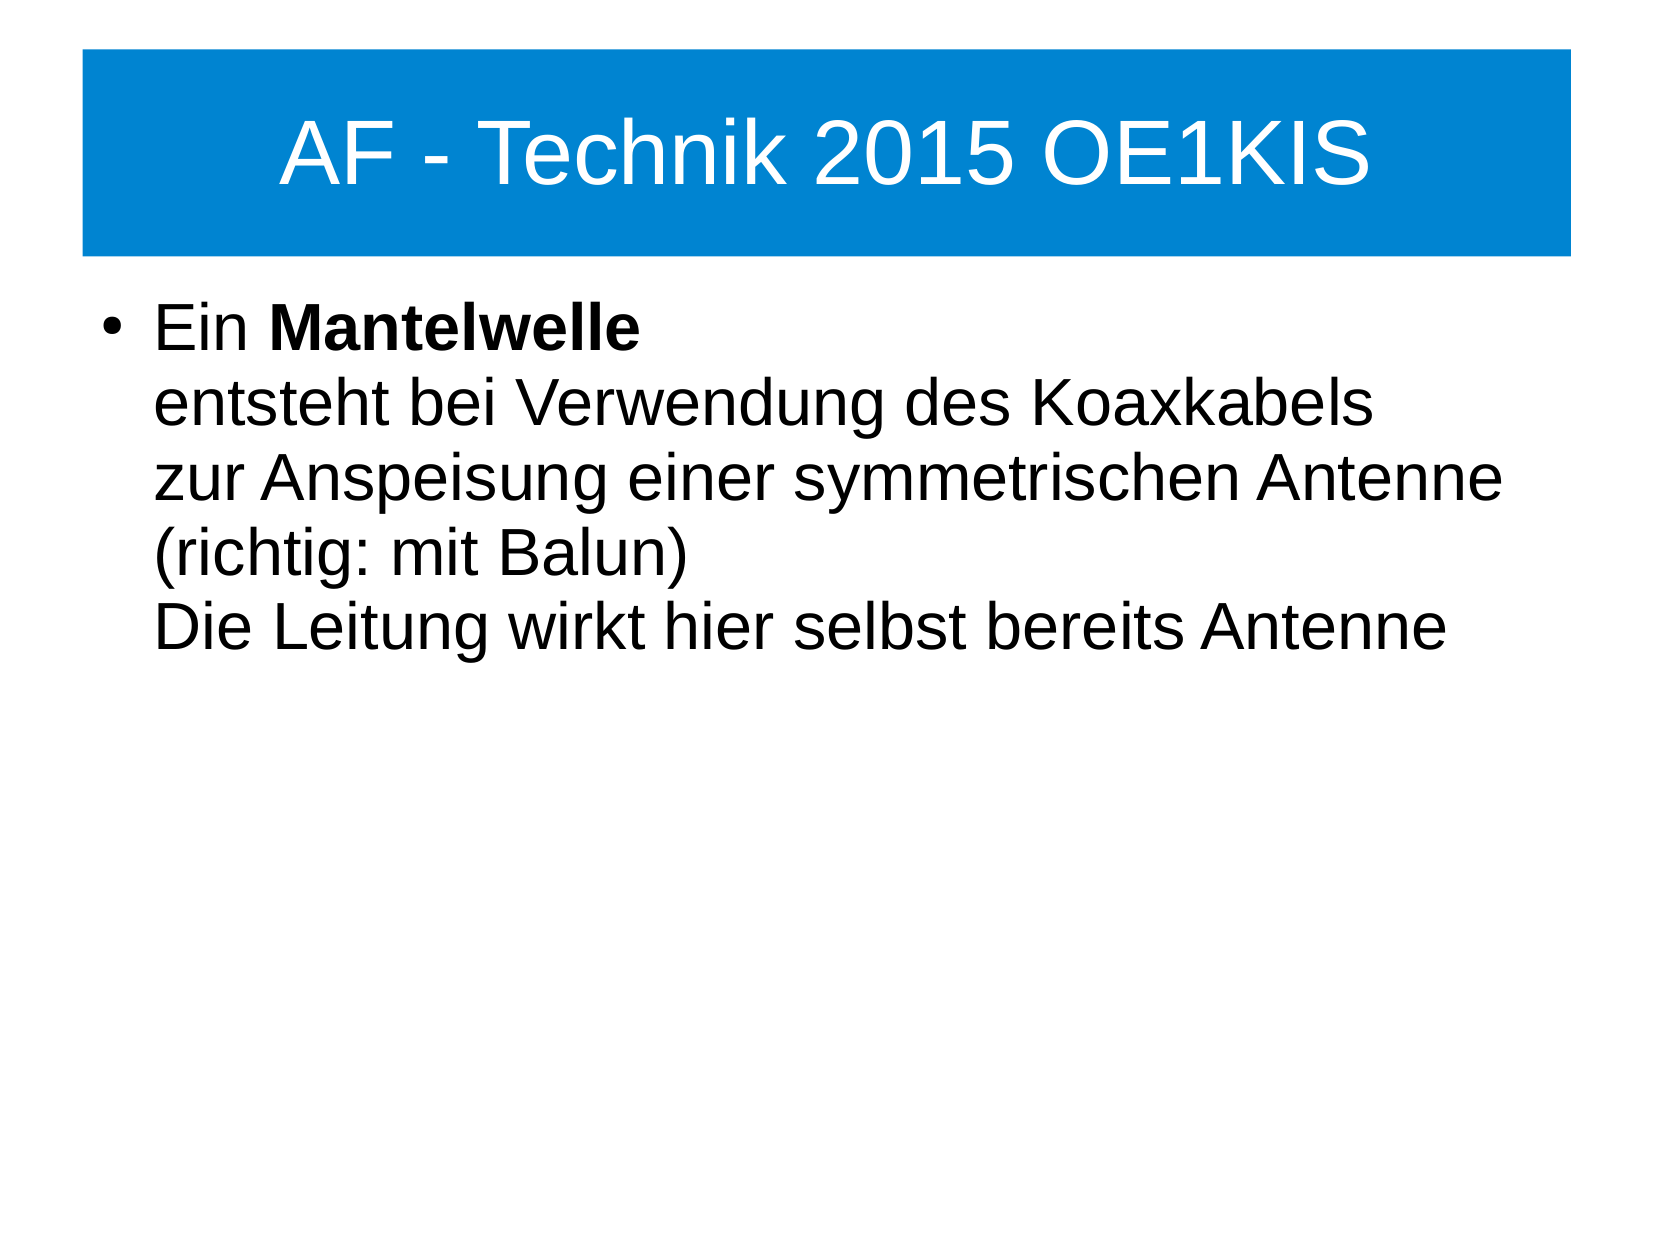

# AF - Technik 2015 OE1KIS
Ein Mantelwelle
entsteht bei Verwendung des Koaxkabels
zur Anspeisung einer symmetrischen Antenne
(richtig: mit Balun)
Die Leitung wirkt hier selbst bereits Antenne